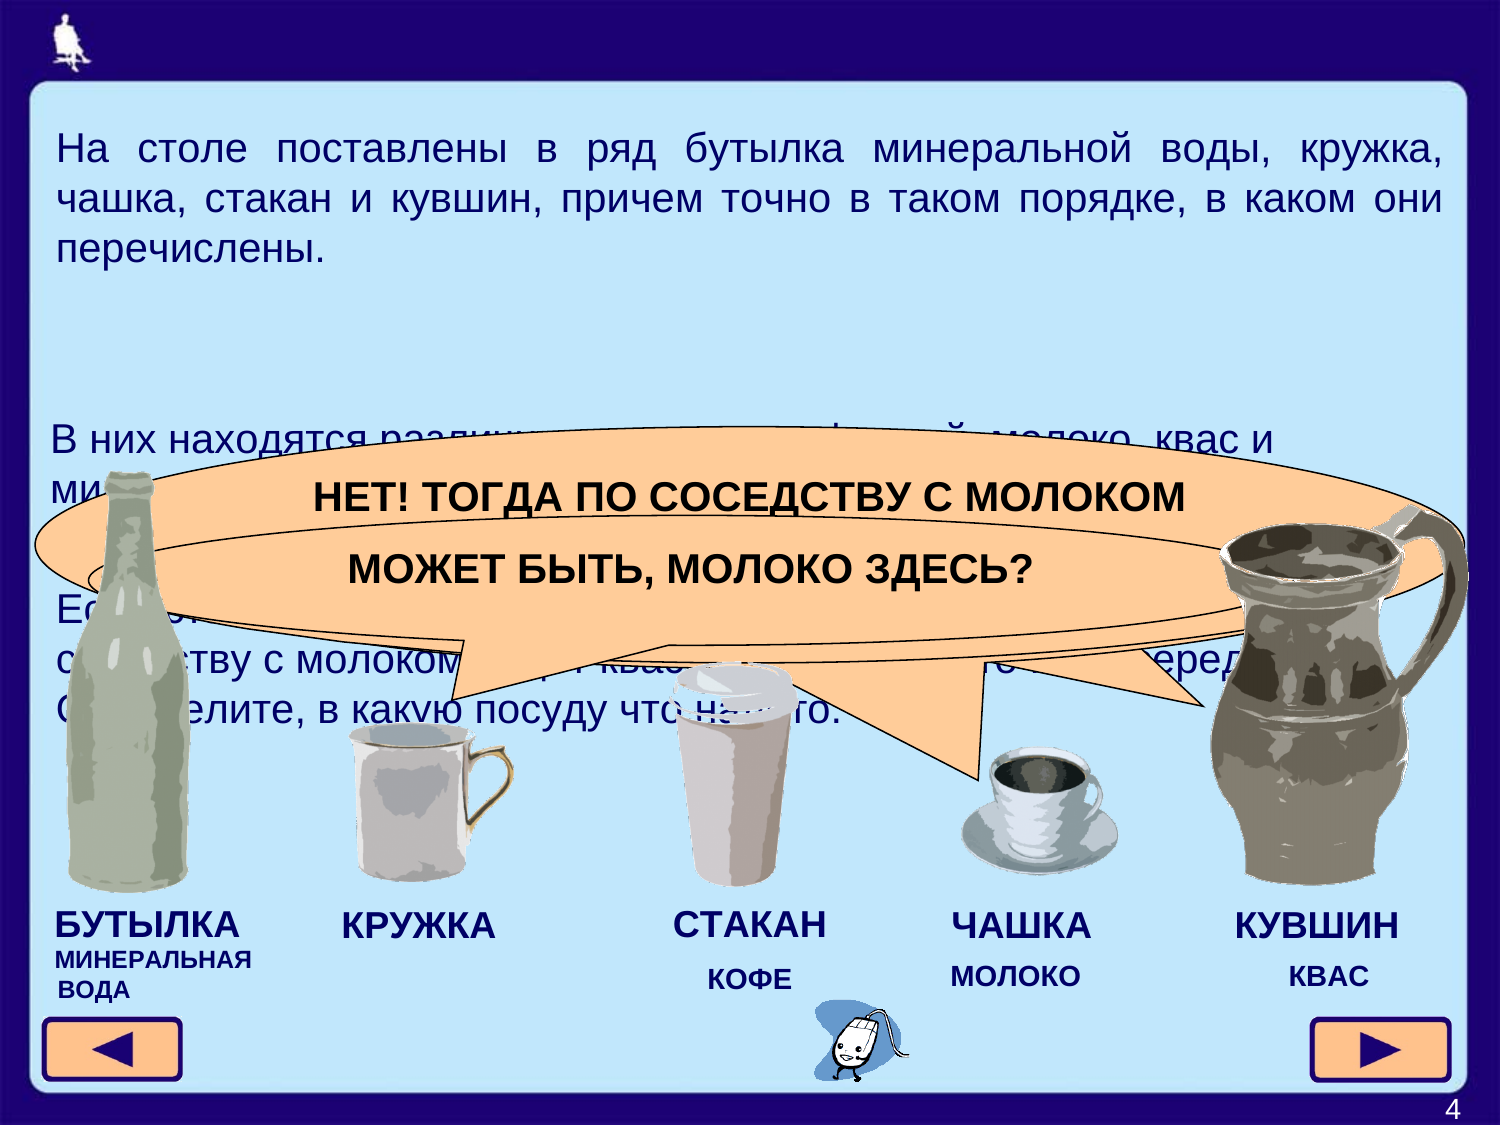

На столе поставлены в ряд бутылка минеральной воды, кружка, чашка, стакан и кувшин, причем точно в таком порядке, в каком они перечислены.
В них находятся различные напитки: кофе, чай, молоко, квас и минеральная вода, но неизвестно, какой напиток в каком сосуде.
НЕТ! ТОГДА ПО СОСЕДСТВУ С МОЛОКОМ БУДЕТ КОФЕ
И МИНЕРАЛЬНАЯ ВОДА!
ЗНАЧИТ, МОЛОКО МОЖЕТ БЫТЬ ТОЛЬКО ЗДЕСЬ!
ПО СОСЕДСТВУ С МОЛОКОМ – КВАС. ЗНАЧИТ, КВАС – В КУВШИНЕ.
МОЖЕТ БЫТЬ, МОЛОКО ЗДЕСЬ?
Если стакан поставить между посудой с чаем и молоком, то по соседству с молоком будет квас, а кофе будет точно в середине.
Определите, в какую посуду что налито.
СТАКАН
БУТЫЛКА
КРУЖКА
ЧАШКА
КУВШИН
МИНЕРАЛЬНАЯ ВОДА
МОЛОКО
КВАС
КОФЕ